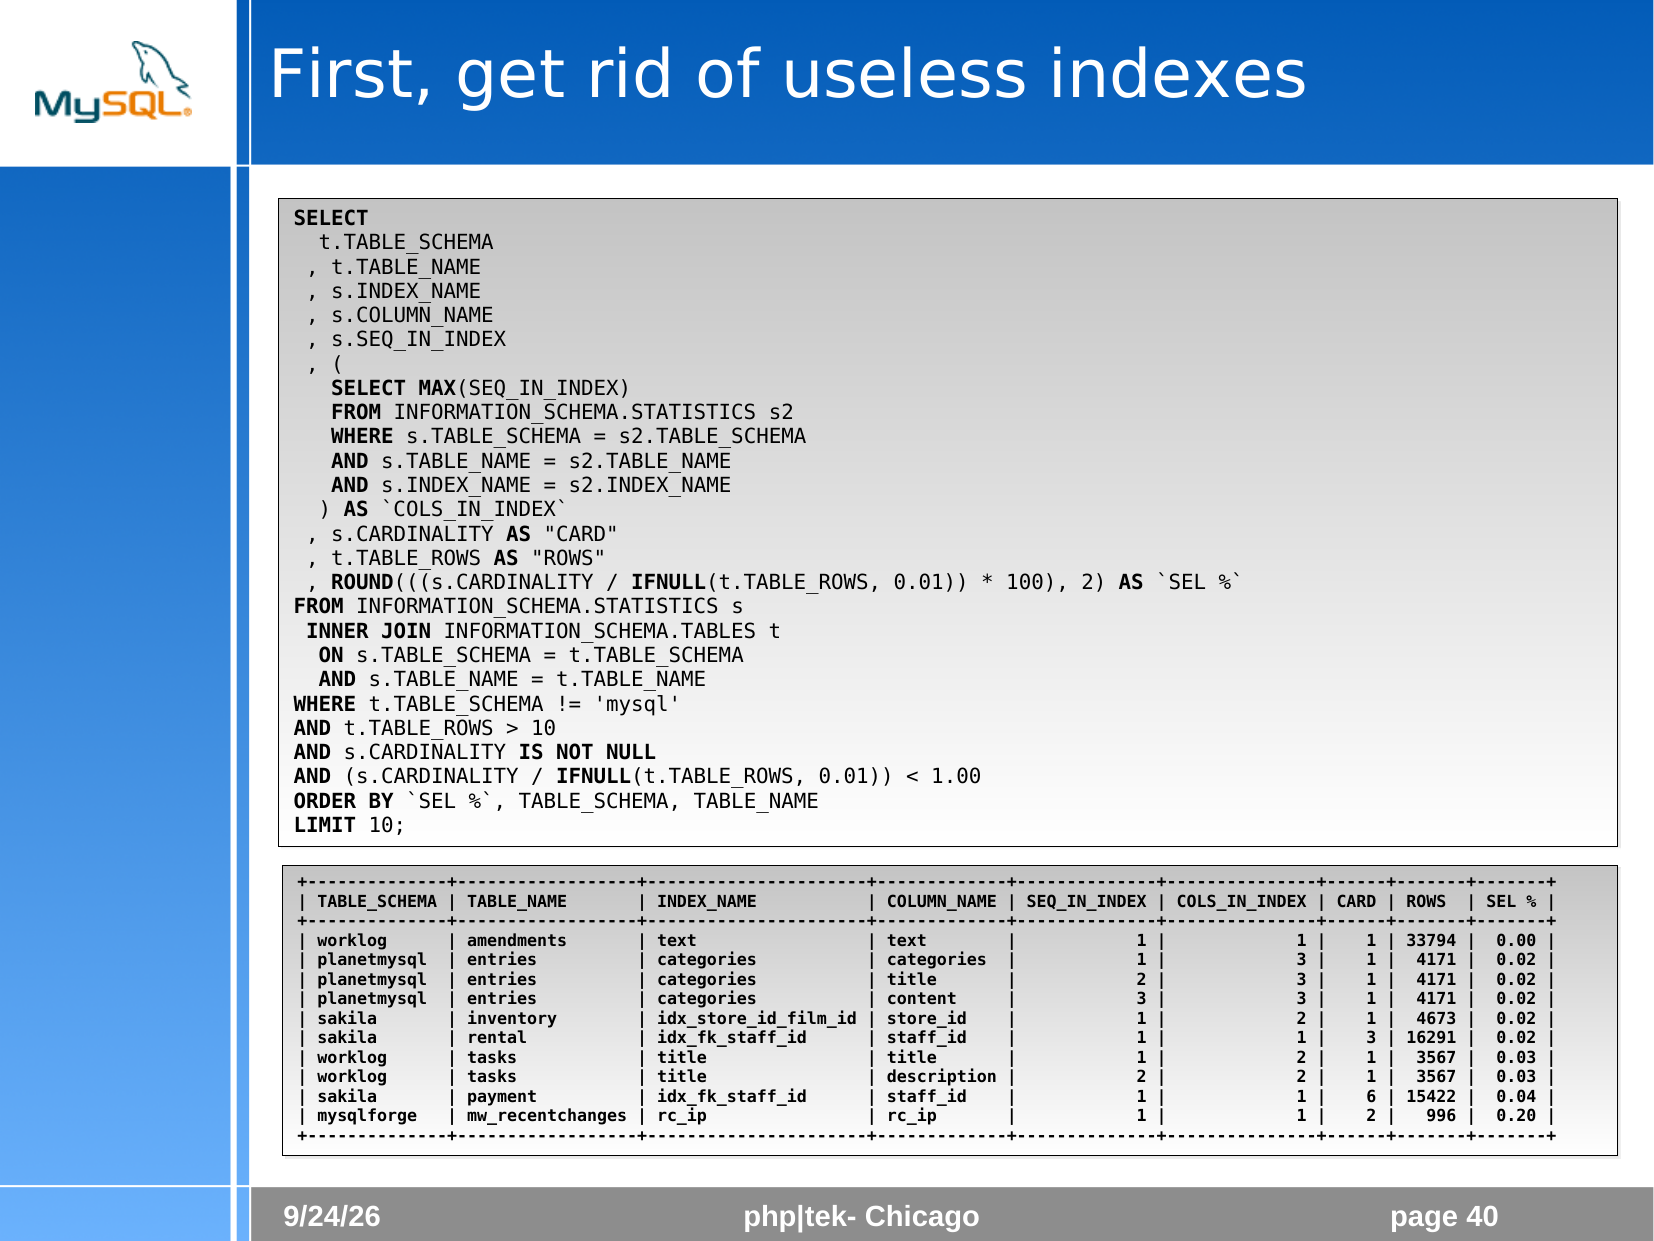

# First, get rid of useless indexes
SELECT
 t.TABLE_SCHEMA
 , t.TABLE_NAME
 , s.INDEX_NAME
 , s.COLUMN_NAME
 , s.SEQ_IN_INDEX
 , (
 SELECT MAX(SEQ_IN_INDEX)
 FROM INFORMATION_SCHEMA.STATISTICS s2
 WHERE s.TABLE_SCHEMA = s2.TABLE_SCHEMA
 AND s.TABLE_NAME = s2.TABLE_NAME
 AND s.INDEX_NAME = s2.INDEX_NAME
 ) AS `COLS_IN_INDEX`
 , s.CARDINALITY AS "CARD"
 , t.TABLE_ROWS AS "ROWS"
 , ROUND(((s.CARDINALITY / IFNULL(t.TABLE_ROWS, 0.01)) * 100), 2) AS `SEL %`
FROM INFORMATION_SCHEMA.STATISTICS s
 INNER JOIN INFORMATION_SCHEMA.TABLES t
 ON s.TABLE_SCHEMA = t.TABLE_SCHEMA
 AND s.TABLE_NAME = t.TABLE_NAME
WHERE t.TABLE_SCHEMA != 'mysql'
AND t.TABLE_ROWS > 10
AND s.CARDINALITY IS NOT NULL
AND (s.CARDINALITY / IFNULL(t.TABLE_ROWS, 0.01)) < 1.00
ORDER BY `SEL %`, TABLE_SCHEMA, TABLE_NAME
LIMIT 10;
+--------------+------------------+----------------------+-------------+--------------+---------------+------+-------+-------+
| TABLE_SCHEMA | TABLE_NAME | INDEX_NAME | COLUMN_NAME | SEQ_IN_INDEX | COLS_IN_INDEX | CARD | ROWS | SEL % |
+--------------+------------------+----------------------+-------------+--------------+---------------+------+-------+-------+
| worklog | amendments | text | text | 1 | 1 | 1 | 33794 | 0.00 |
| planetmysql | entries | categories | categories | 1 | 3 | 1 | 4171 | 0.02 |
| planetmysql | entries | categories | title | 2 | 3 | 1 | 4171 | 0.02 |
| planetmysql | entries | categories | content | 3 | 3 | 1 | 4171 | 0.02 |
| sakila | inventory | idx_store_id_film_id | store_id | 1 | 2 | 1 | 4673 | 0.02 |
| sakila | rental | idx_fk_staff_id | staff_id | 1 | 1 | 3 | 16291 | 0.02 |
| worklog | tasks | title | title | 1 | 2 | 1 | 3567 | 0.03 |
| worklog | tasks | title | description | 2 | 2 | 1 | 3567 | 0.03 |
| sakila | payment | idx_fk_staff_id | staff_id | 1 | 1 | 6 | 15422 | 0.04 |
| mysqlforge | mw_recentchanges | rc_ip | rc_ip | 1 | 1 | 2 | 996 | 0.20 |
+--------------+------------------+----------------------+-------------+--------------+---------------+------+-------+-------+